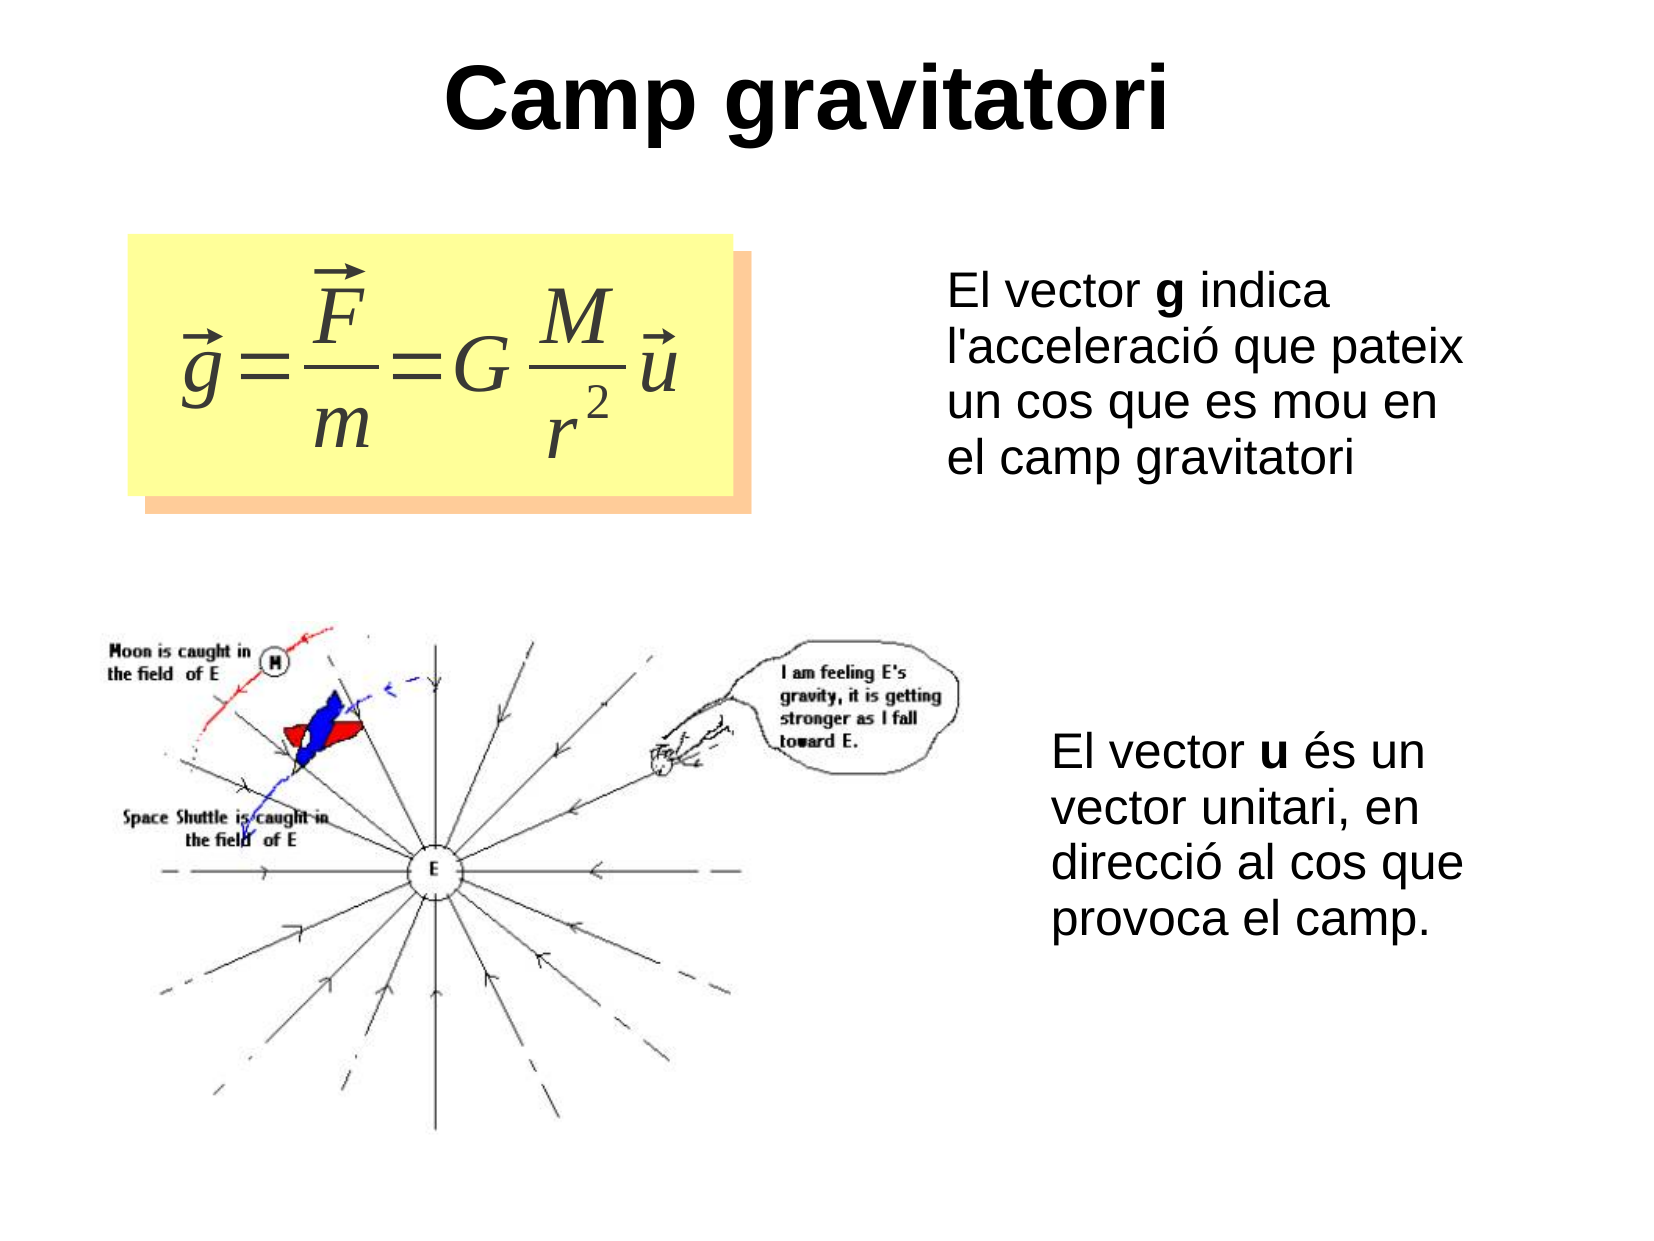

Camp gravitatori
El vector g indica l'acceleració que pateix un cos que es mou en el camp gravitatori
El vector u és un vector unitari, en direcció al cos que provoca el camp.